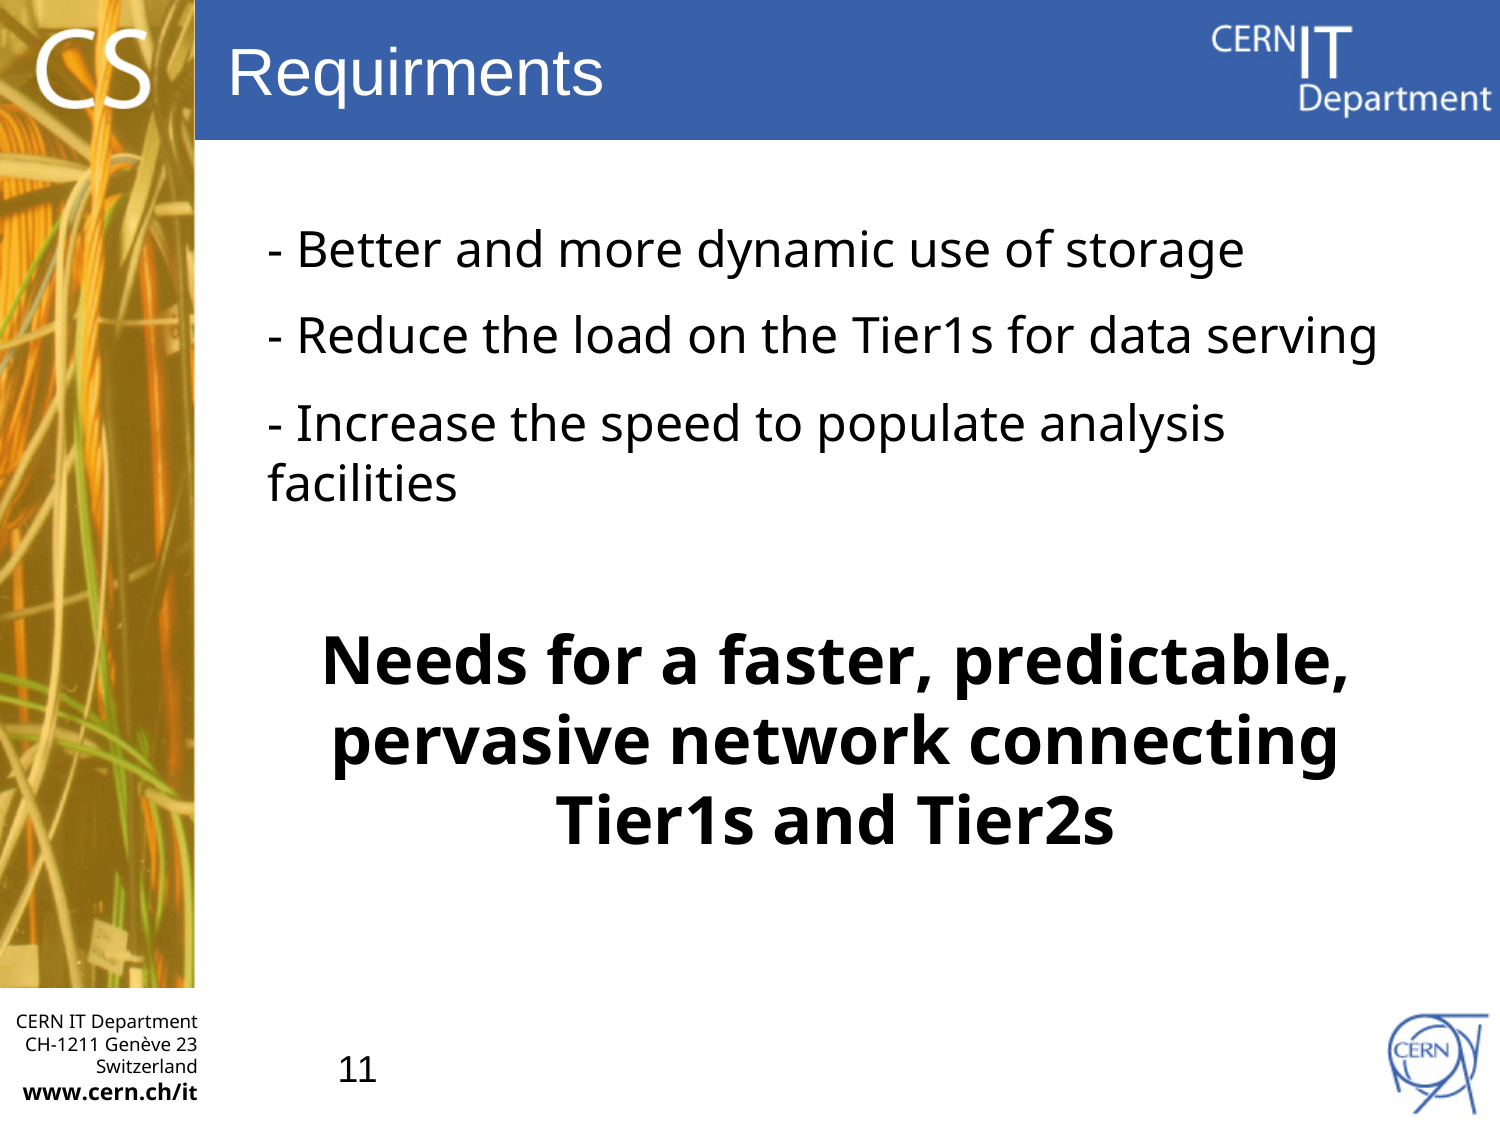

# Requirments
- Better and more dynamic use of storage
- Reduce the load on the Tier1s for data serving
- Increase the speed to populate analysis facilities
Needs for a faster, predictable, pervasive network connecting Tier1s and Tier2s